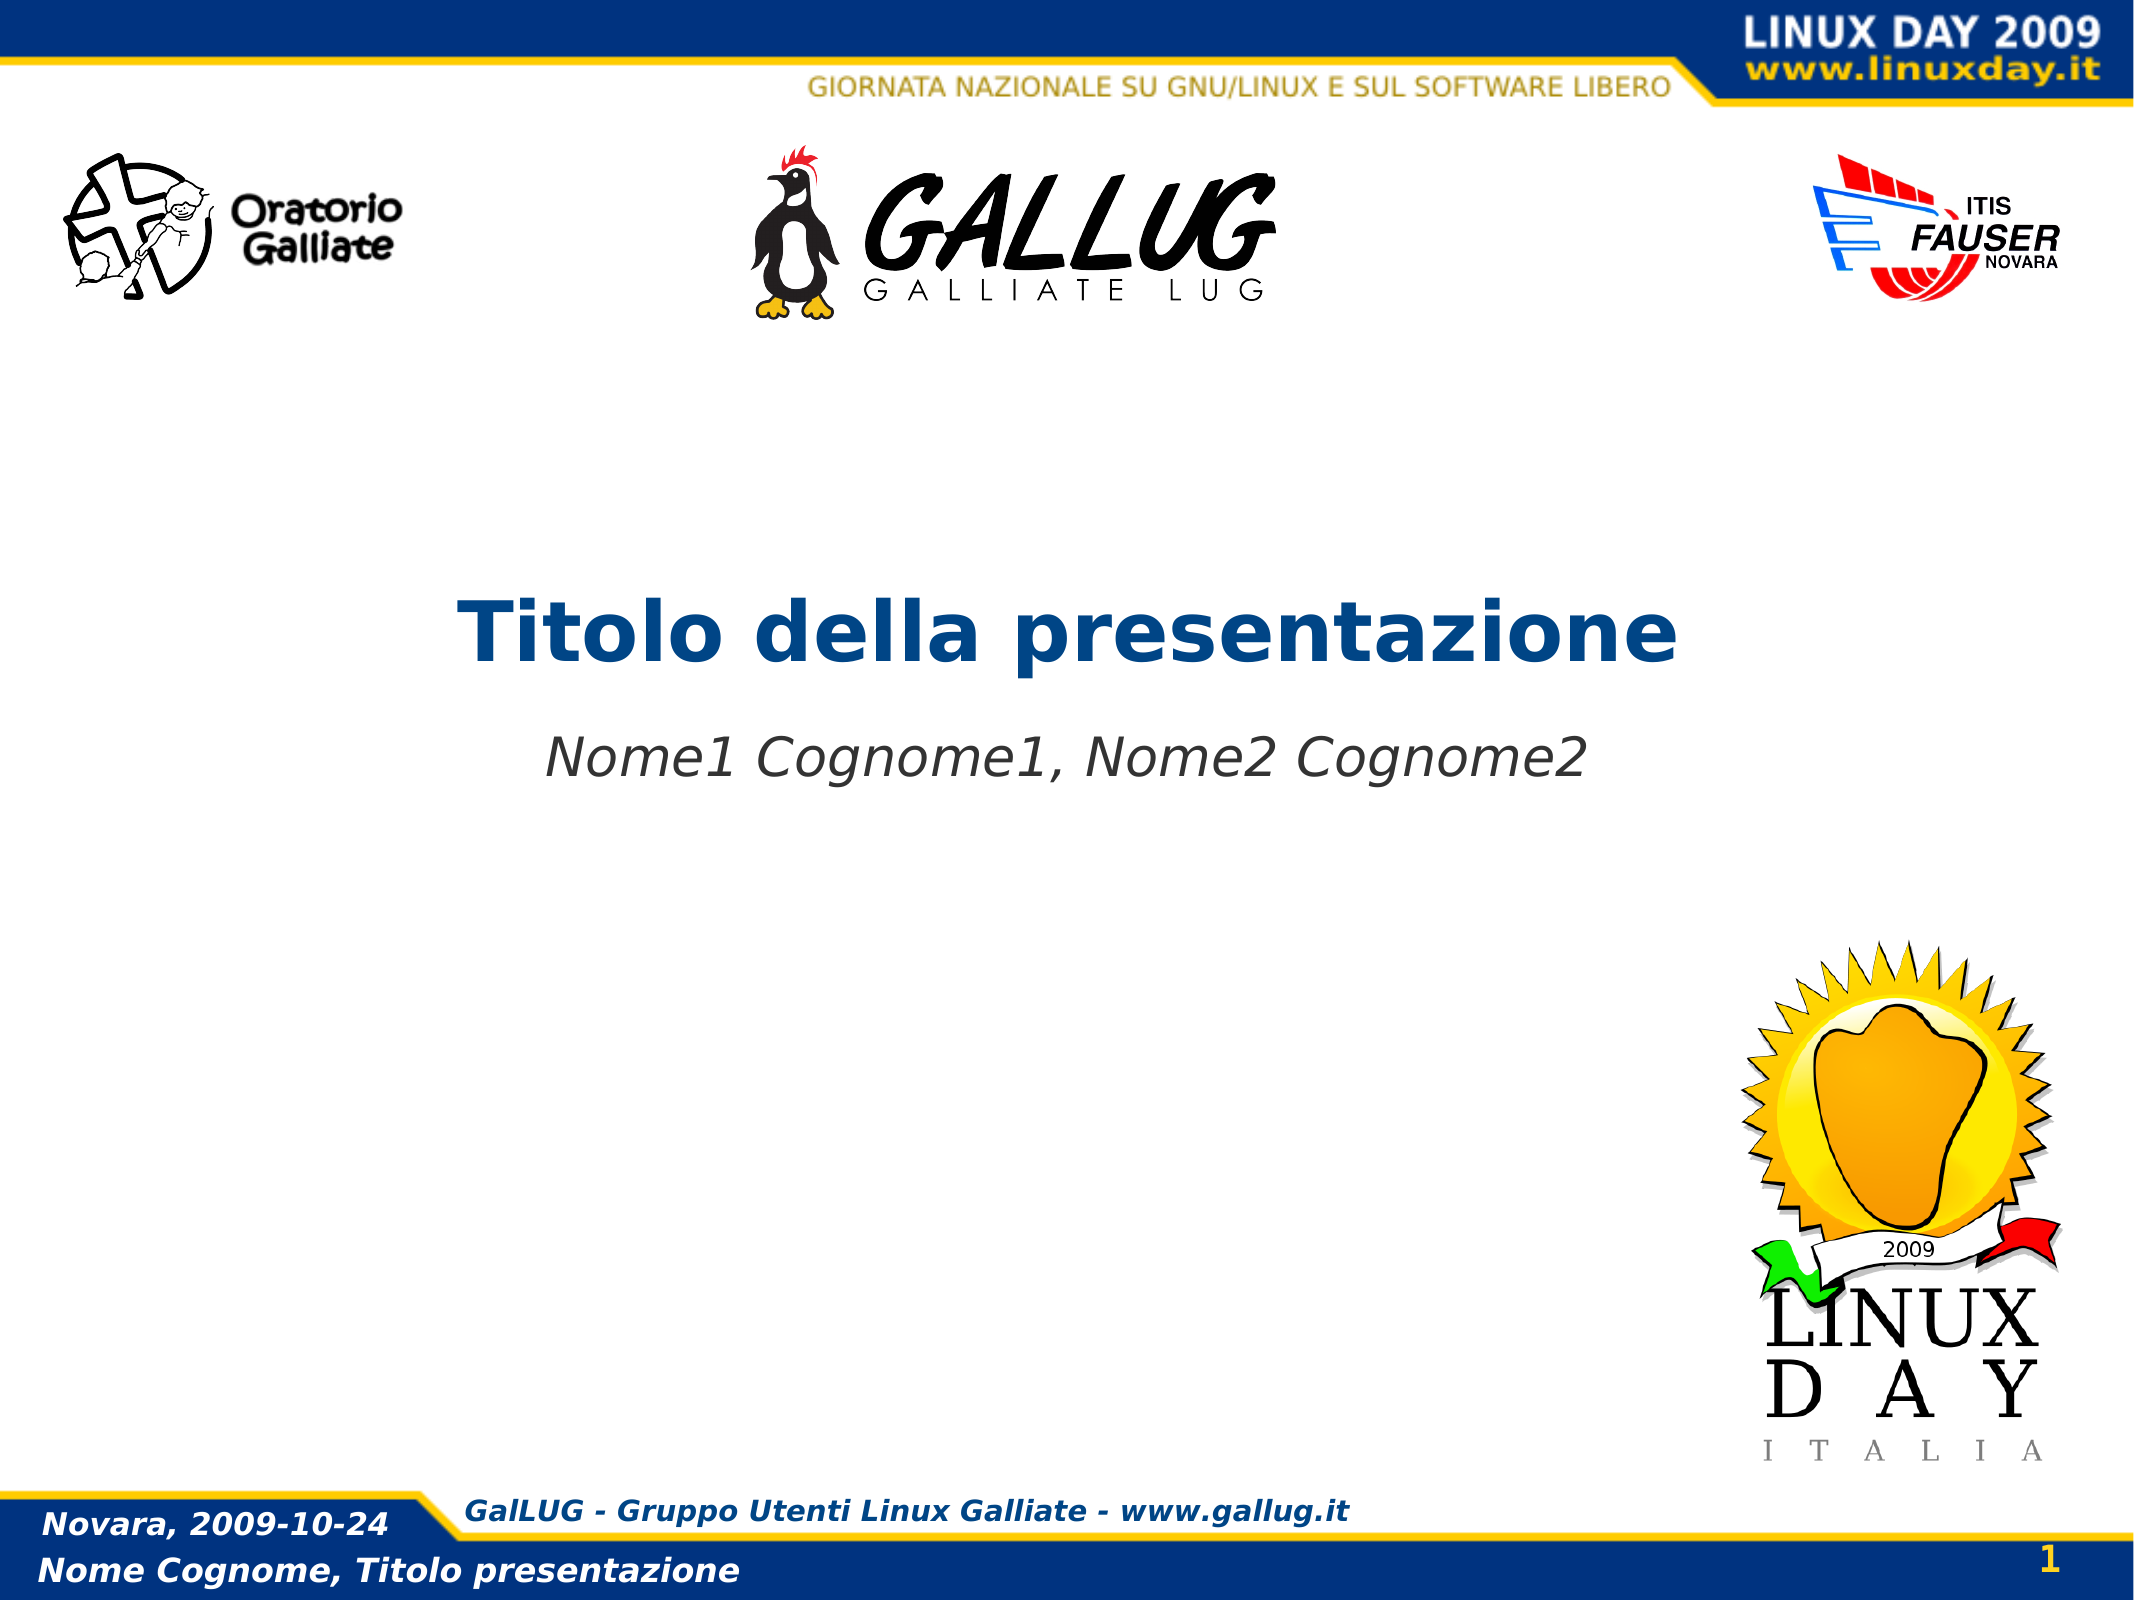

Titolo della presentazione
Nome1 Cognome1, Nome2 Cognome2